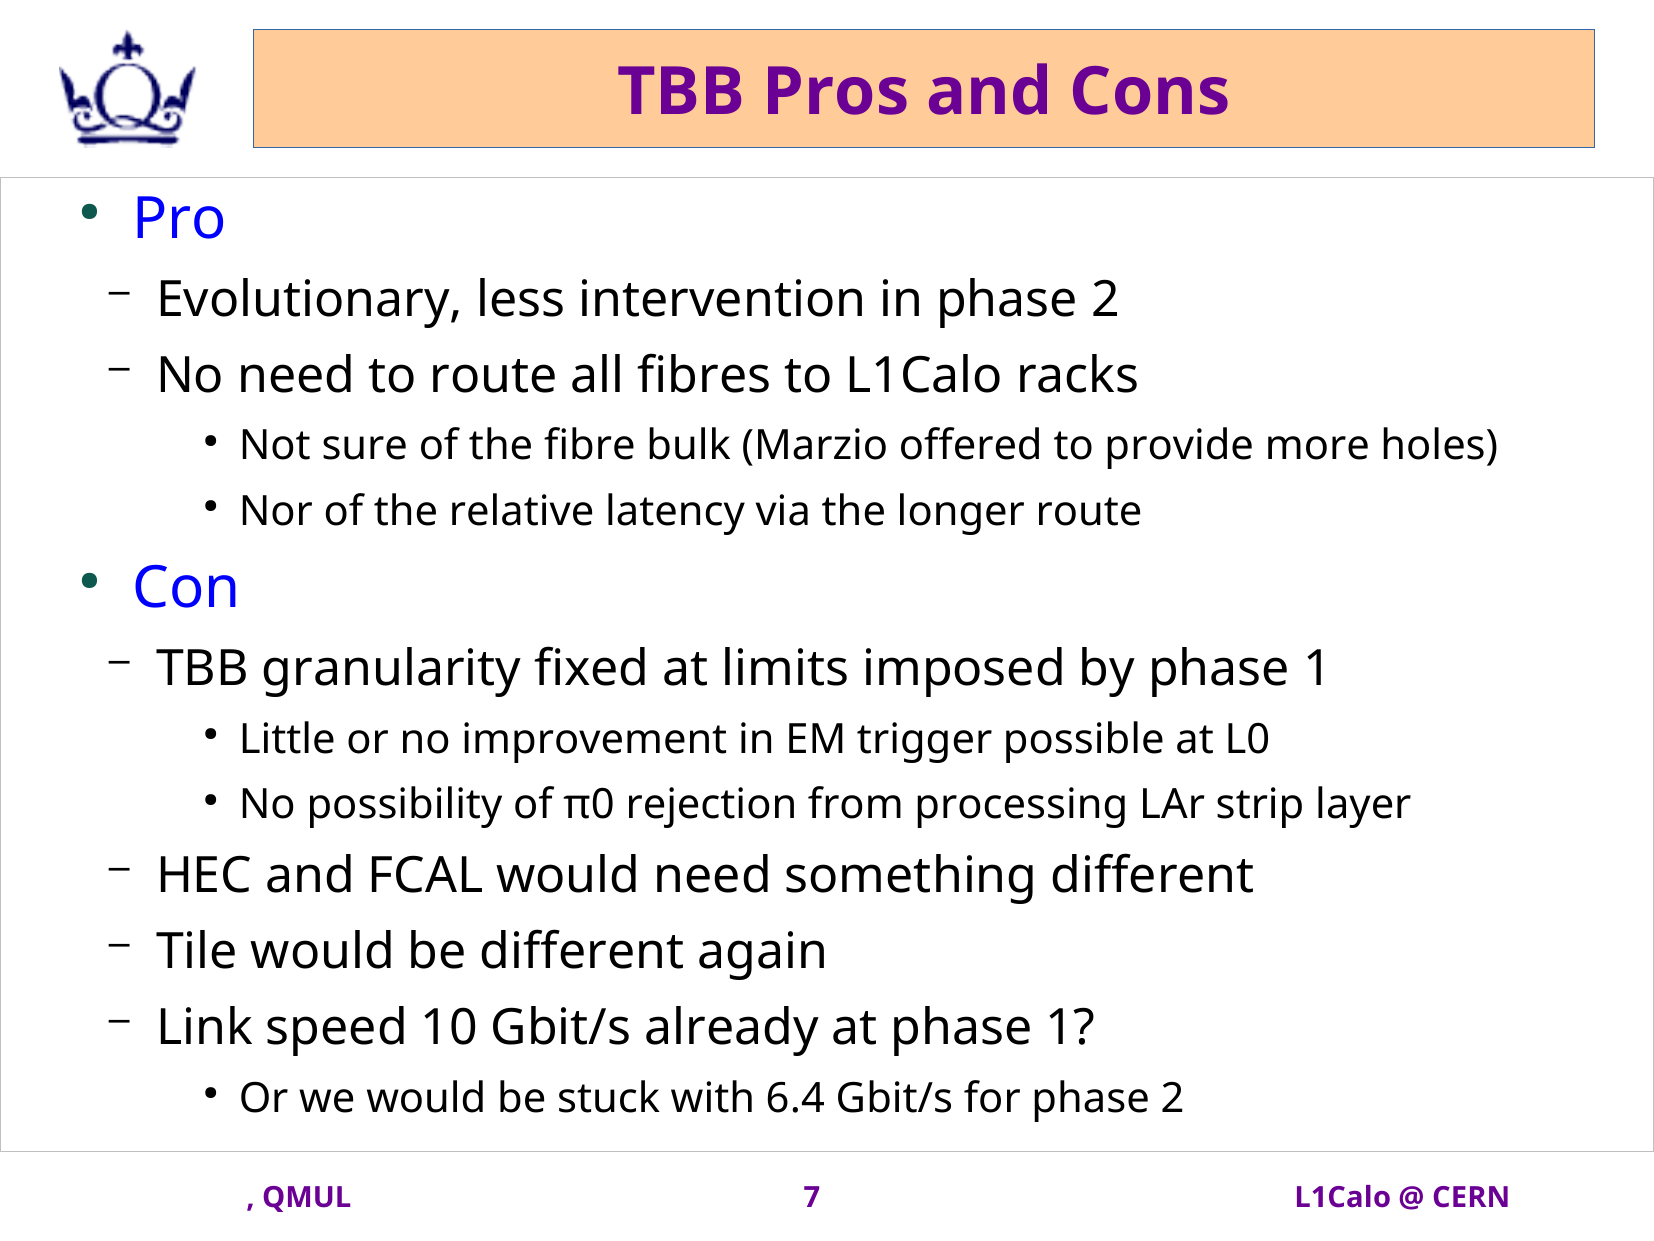

# TBB Pros and Cons
Pro
Evolutionary, less intervention in phase 2
No need to route all fibres to L1Calo racks
Not sure of the fibre bulk (Marzio offered to provide more holes)
Nor of the relative latency via the longer route
Con
TBB granularity fixed at limits imposed by phase 1
Little or no improvement in EM trigger possible at L0
No possibility of π0 rejection from processing LAr strip layer
HEC and FCAL would need something different
Tile would be different again
Link speed 10 Gbit/s already at phase 1?
Or we would be stuck with 6.4 Gbit/s for phase 2